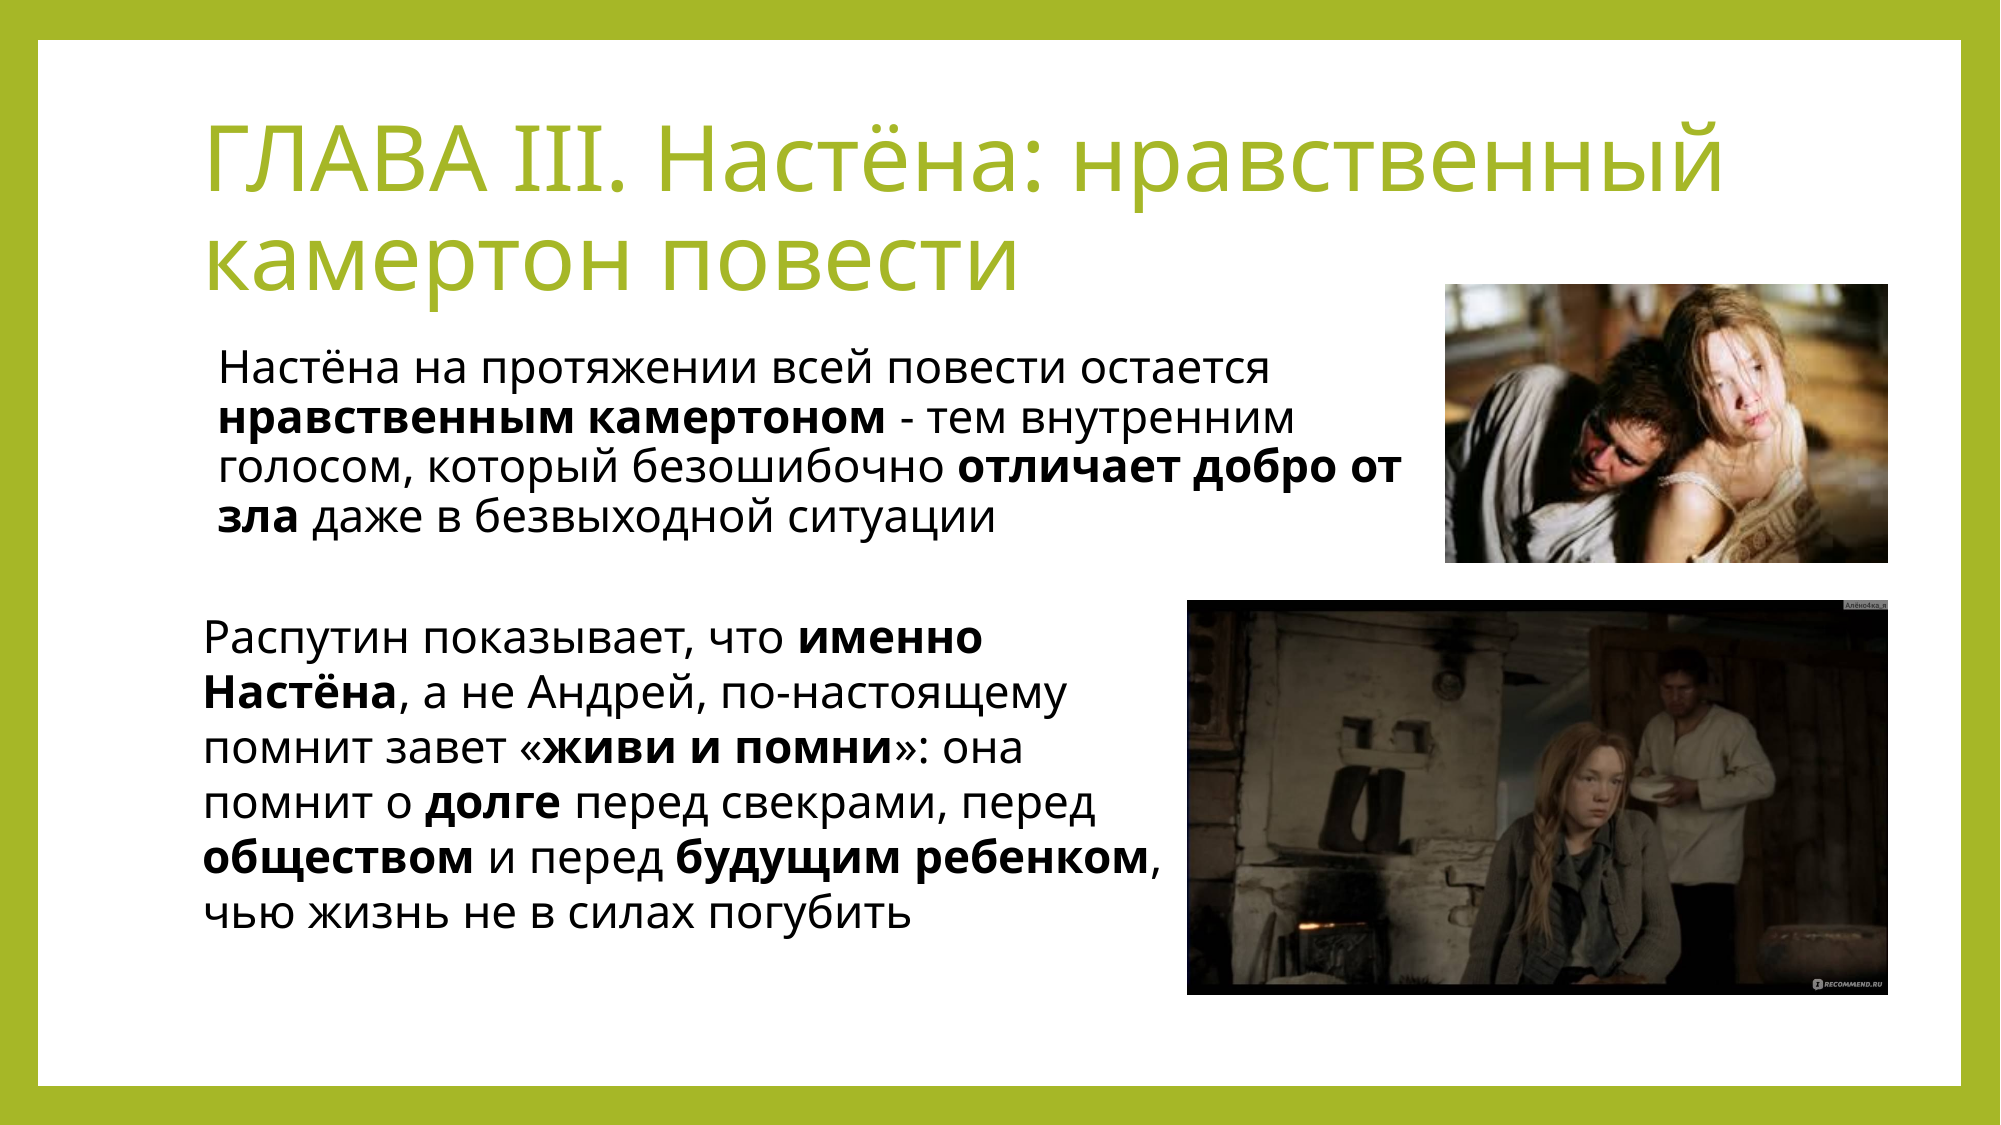

# ГЛАВА III. Настёна: нравственный камертон повести
Настёна на протяжении всей повести остается нравственным камертоном - тем внутренним голосом, который безошибочно отличает добро от зла даже в безвыходной ситуации
Распутин показывает, что именно Настёна, а не Андрей, по-настоящему помнит завет «живи и помни»: она помнит о долге перед свекрами, перед обществом и перед будущим ребенком, чью жизнь не в силах погубить